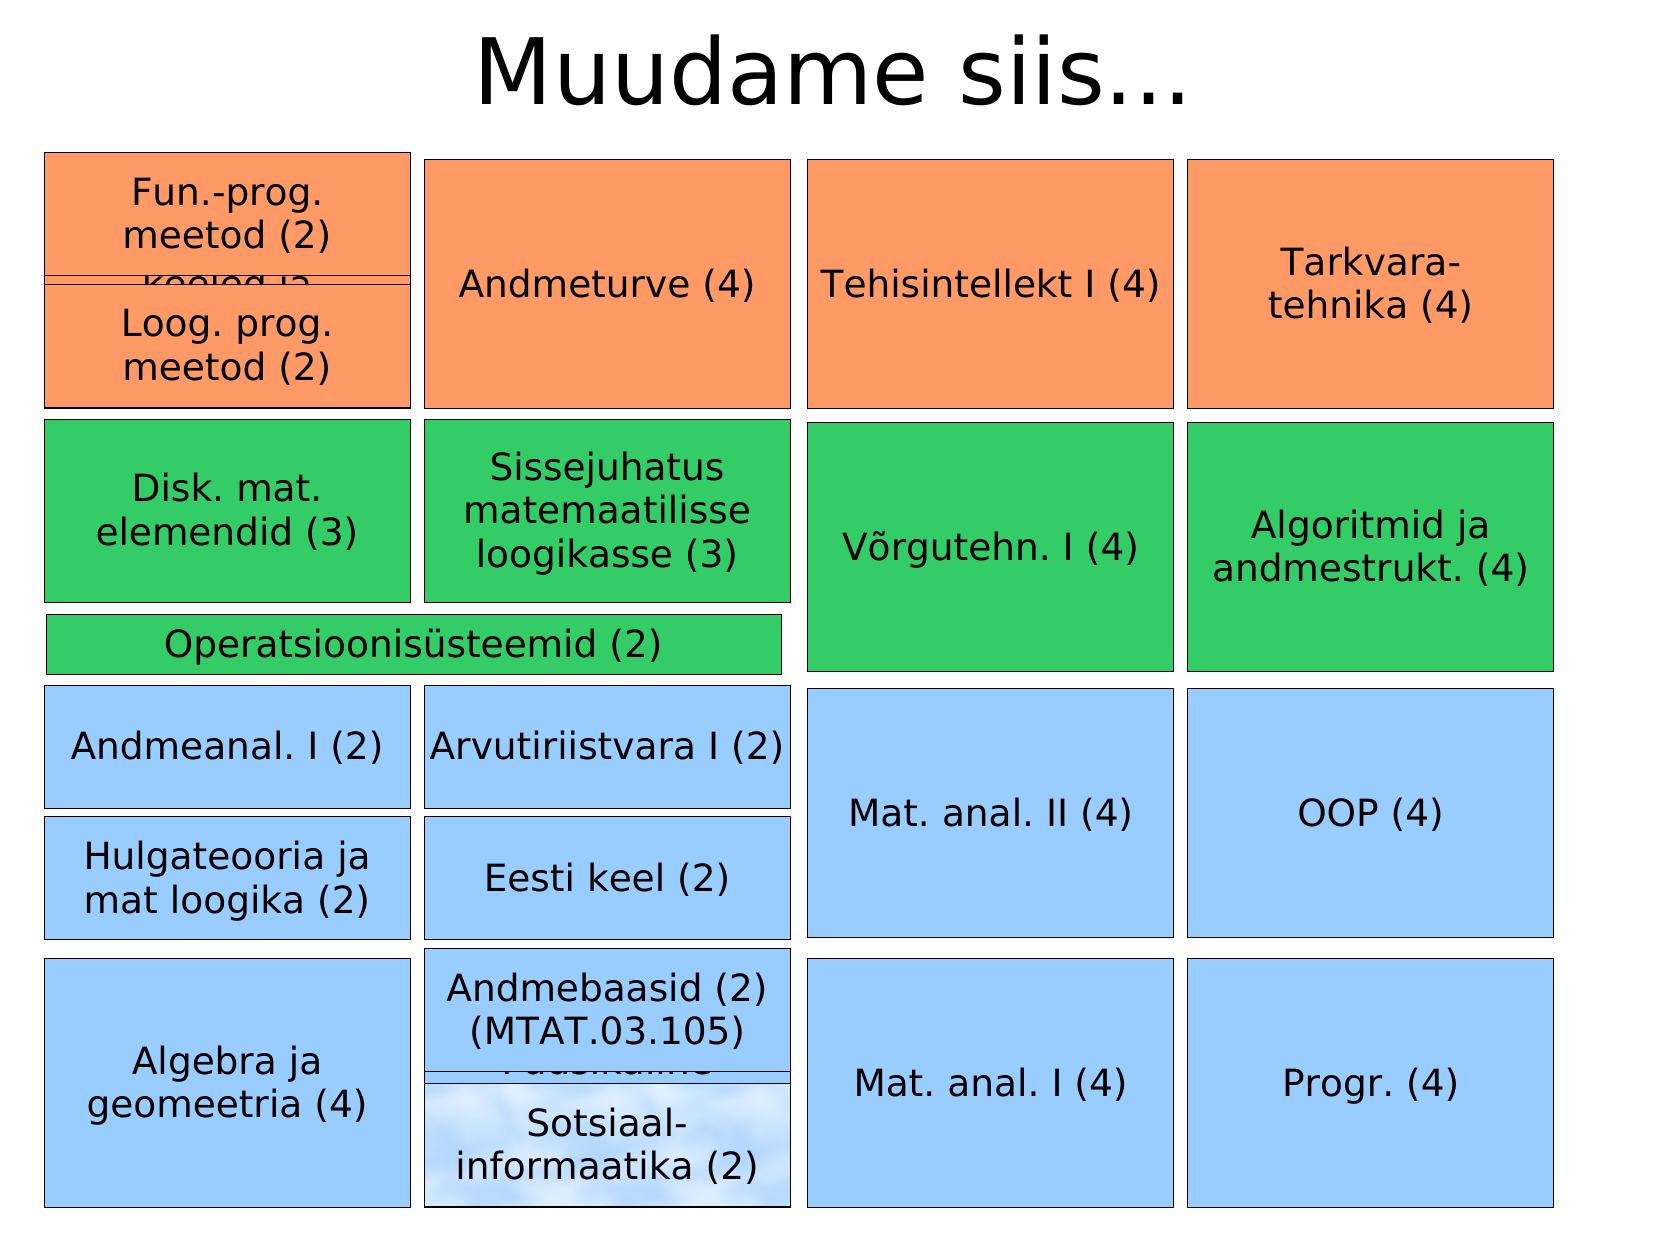

# Muudame siis...
Fun.-prog.
meetod (2)
Automaadid,
keeled ja
translaatorid (4)
Andmeturve (4)
Tehisintellekt I (4)
Tarkvara-
tehnika (4)
Loog. prog.
meetod (2)
Disk. mat.
elemendid (3)
Sissejuhatus
matemaatilisse
loogikasse (3)
Võrgutehn. I (4)
Algoritmid ja
andmestrukt. (4)
Operatsioonisüsteemid (2)
Andmeanal. I (2)
Arvutiriistvara I (2)
Mat. anal. II (4)
OOP (4)
Hulgateooria ja
mat loogika (2)
Elektrimõõtm. (2)
Eesti keel (2)
Andmebaasid (2)
(MTAT.03.105)
Algebra ja
geomeetria (4)
Füüsikaline
maailmapilt (4)
Mat. anal. I (4)
Progr. (4)
Sotsiaal-
informaatika (2)